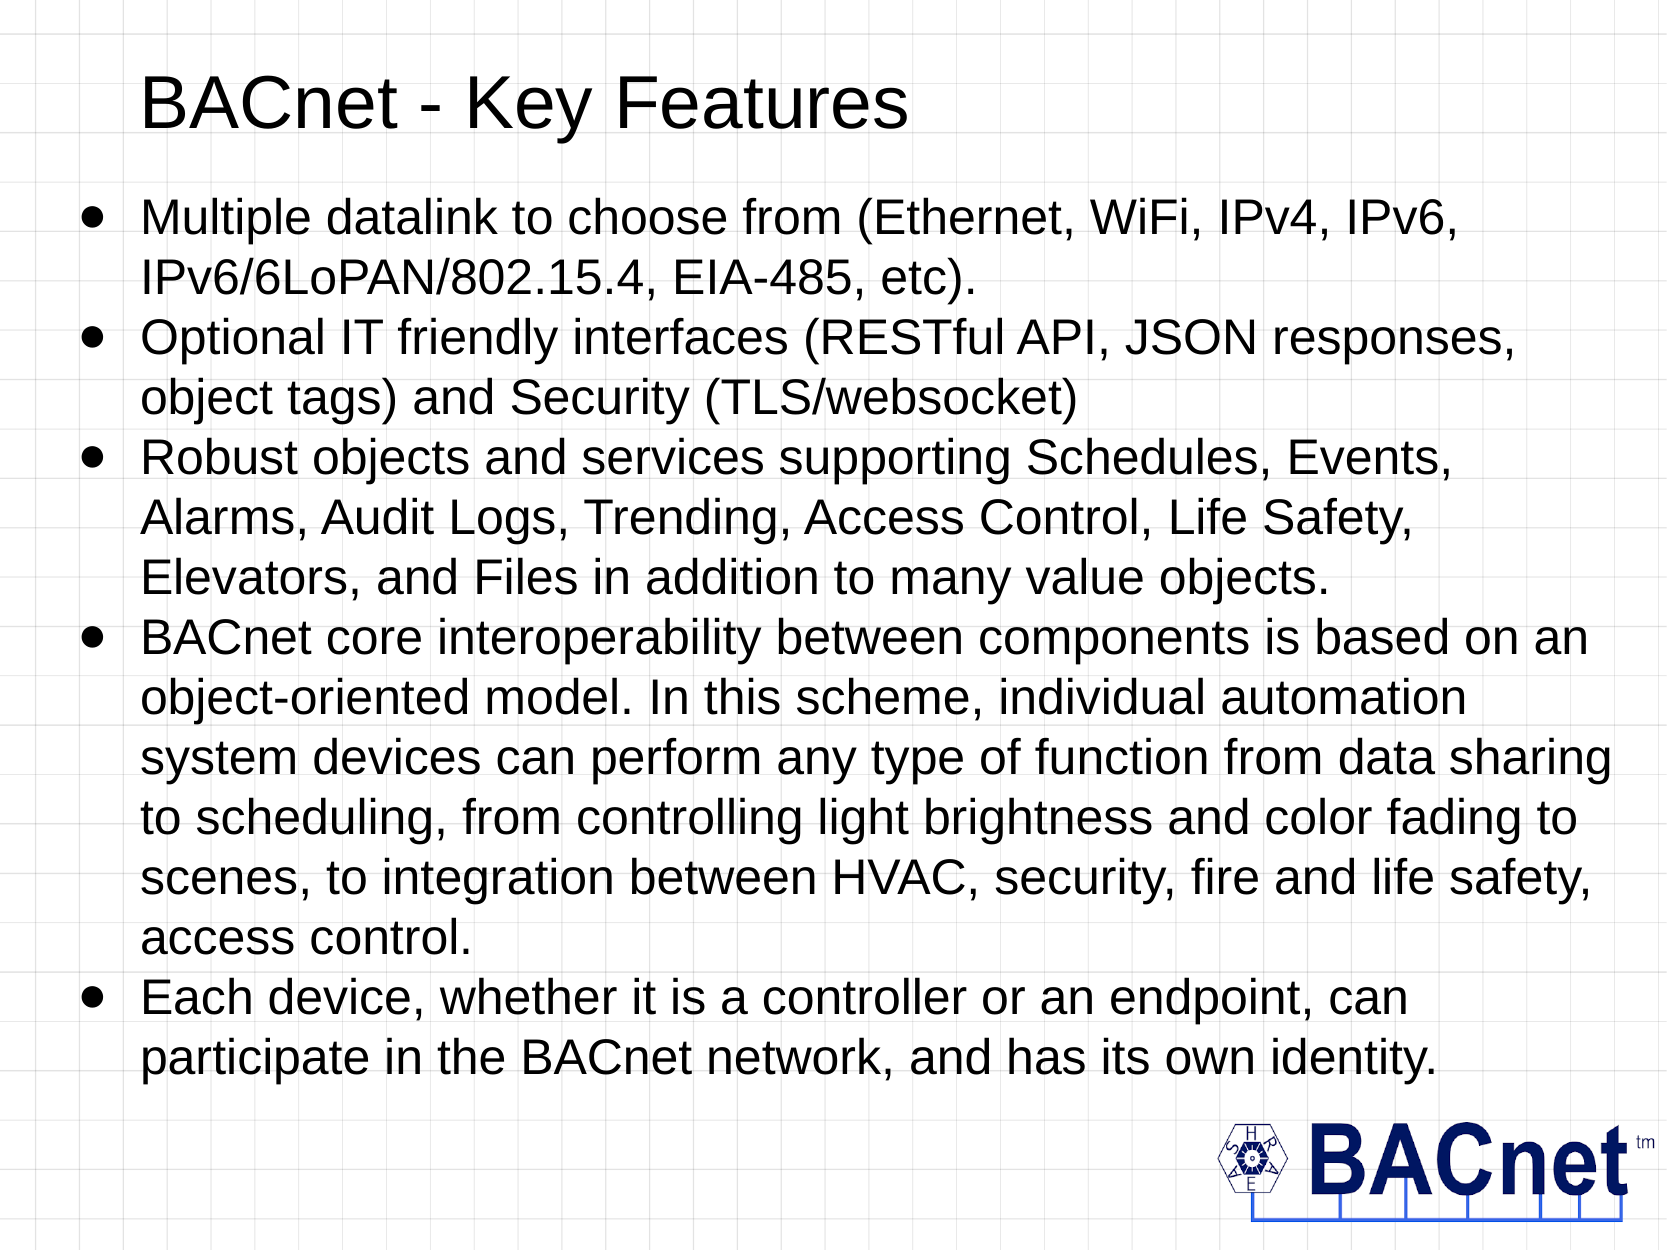

# BACnet - Key Features
Multiple datalink to choose from (Ethernet, WiFi, IPv4, IPv6, IPv6/6LoPAN/802.15.4, EIA-485, etc).
Optional IT friendly interfaces (RESTful API, JSON responses, object tags) and Security (TLS/websocket)
Robust objects and services supporting Schedules, Events, Alarms, Audit Logs, Trending, Access Control, Life Safety, Elevators, and Files in addition to many value objects.
BACnet core interoperability between components is based on an object-oriented model. In this scheme, individual automation system devices can perform any type of function from data sharing to scheduling, from controlling light brightness and color fading to scenes, to integration between HVAC, security, fire and life safety, access control.
Each device, whether it is a controller or an endpoint, can participate in the BACnet network, and has its own identity.